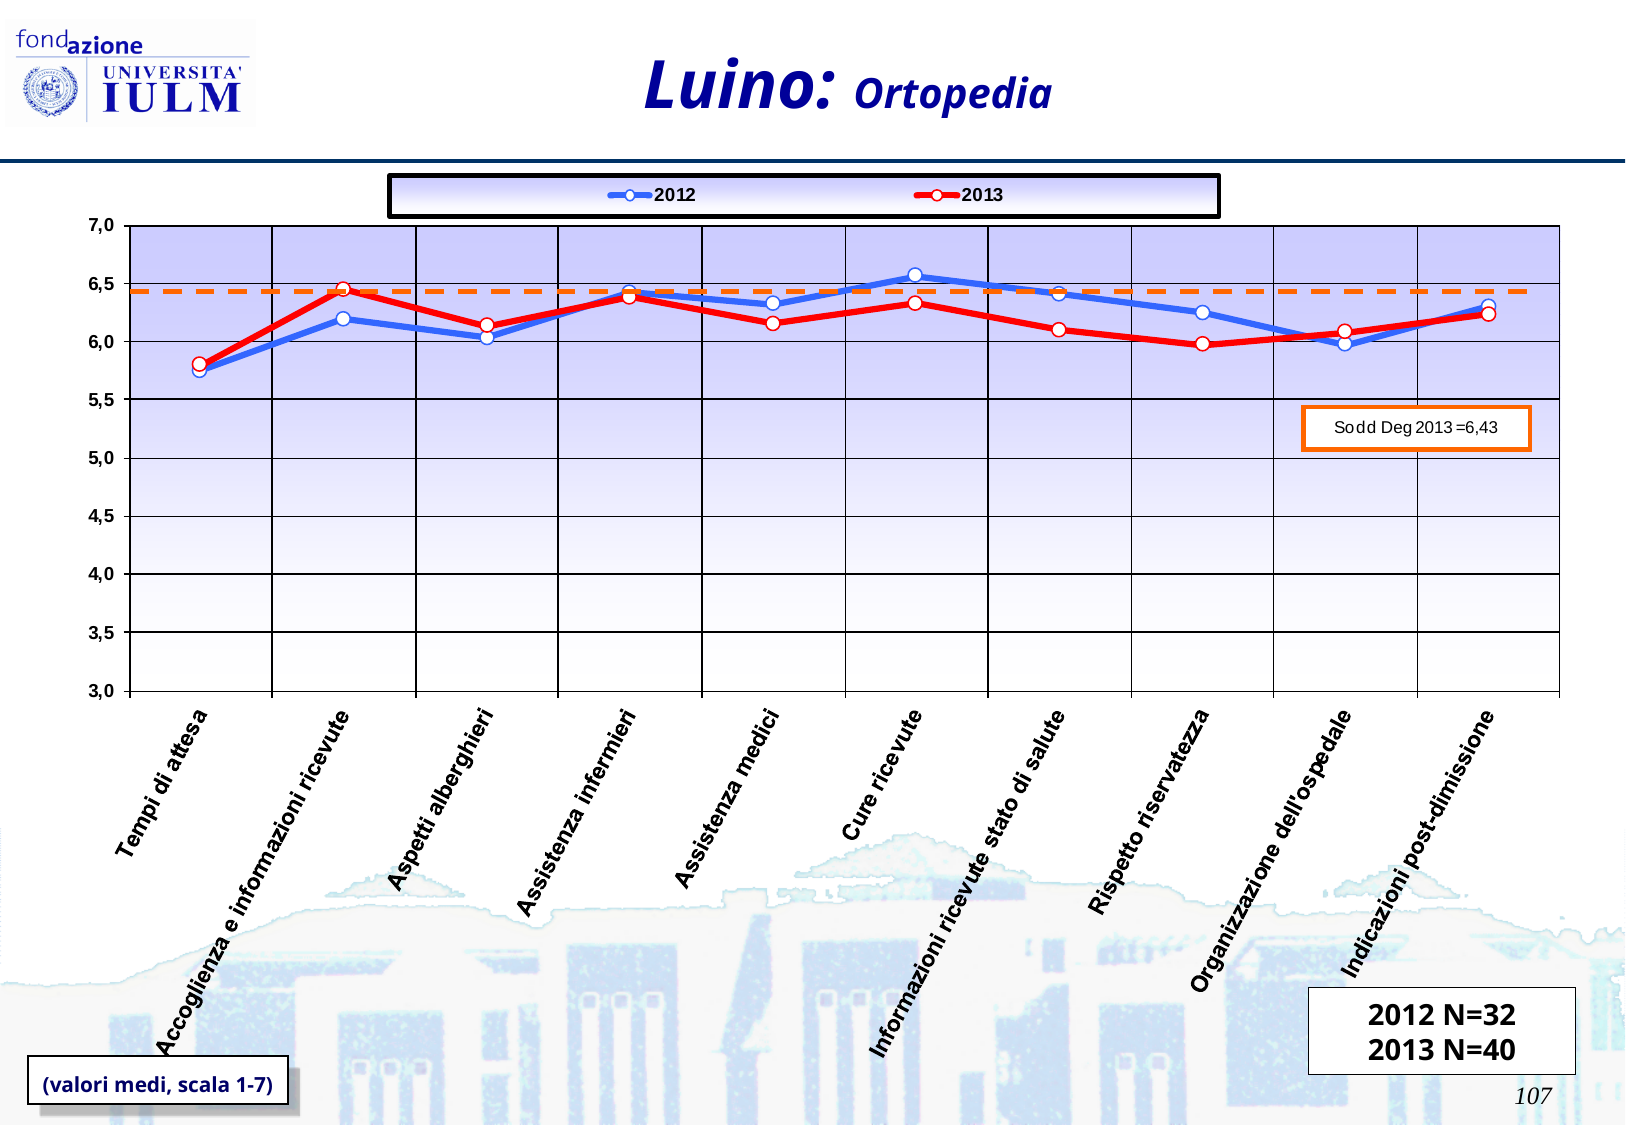

Luino: Ortopedia
2012 N=32
2013 N=40
(valori medi, scala 1-7)